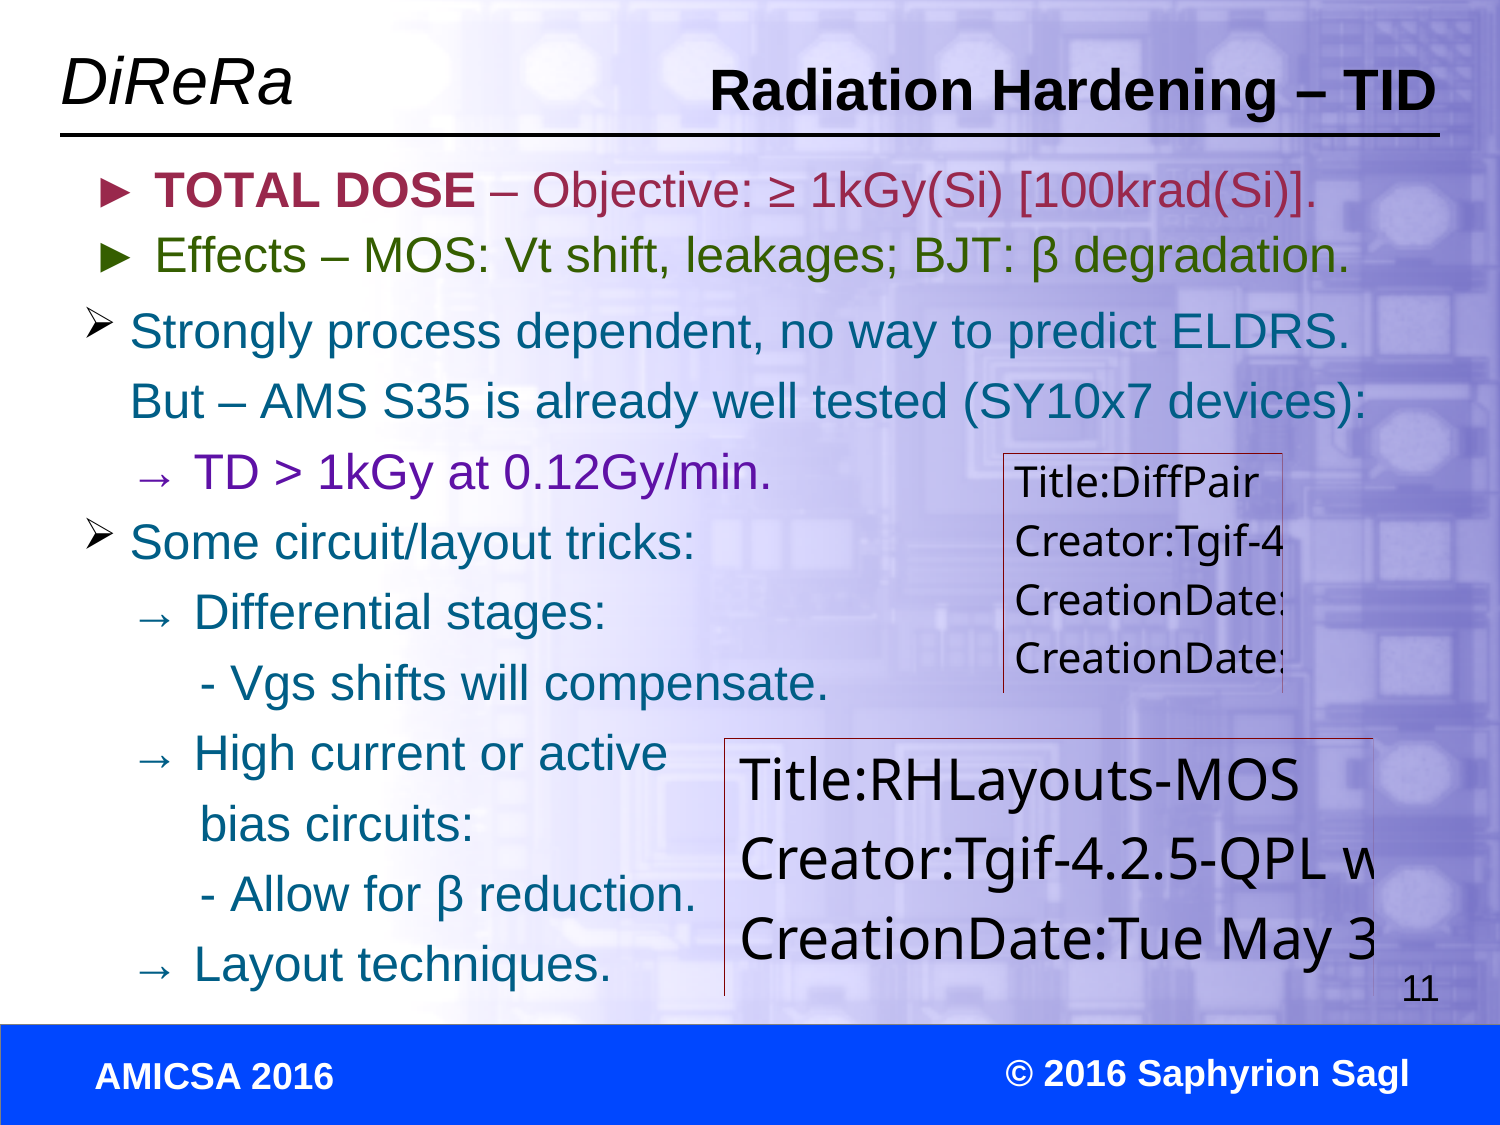

Radiation Hardening – TID
► TOTAL DOSE – Objective: ≥ 1kGy(Si) [100krad(Si)].
► Effects – MOS: Vt shift, leakages; BJT: β degradation.
Strongly process dependent, no way to predict ELDRS.
But – AMS S35 is already well tested (SY10x7 devices):
→ TD > 1kGy at 0.12Gy/min.
Some circuit/layout tricks:
→ Differential stages:
 - Vgs shifts will compensate.
→ High current or active
 bias circuits:
 - Allow for β reduction.
→ Layout techniques.
11
AMICSA 2016